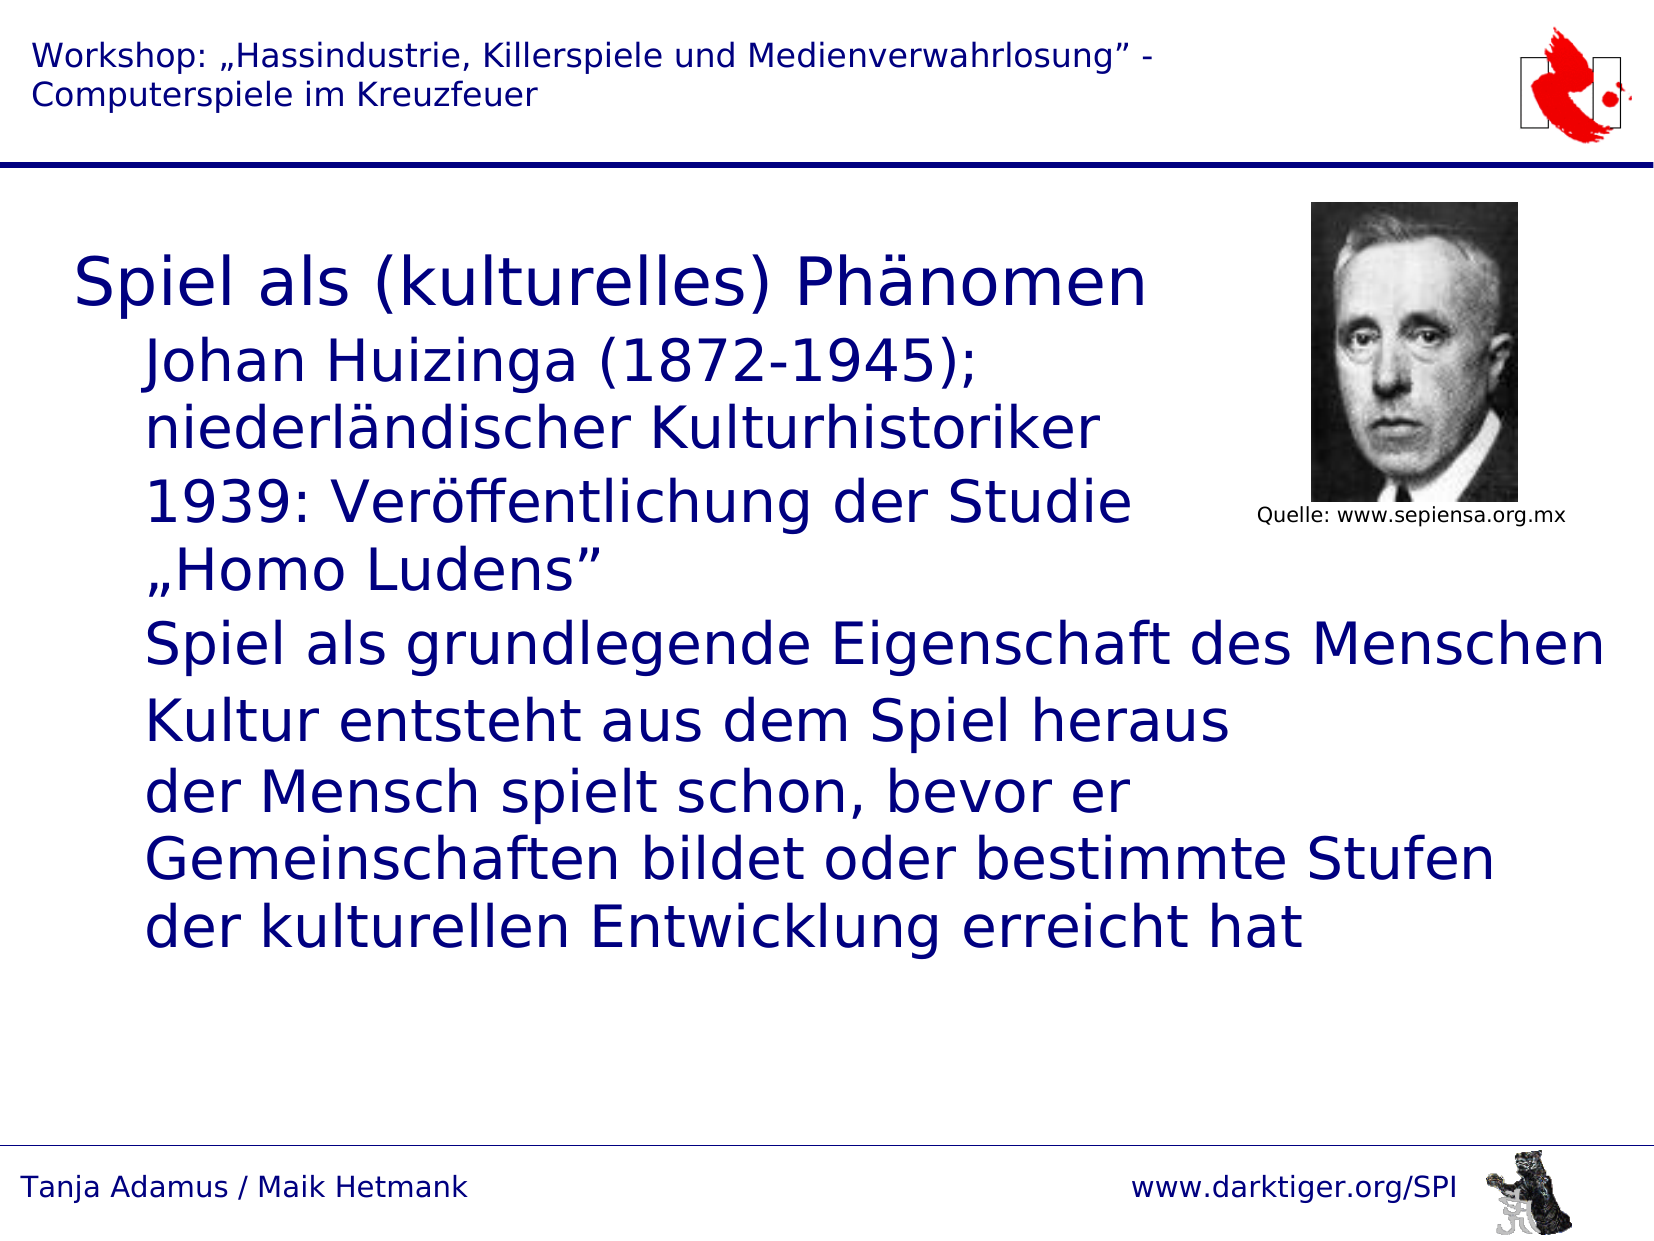

Workshop: „Hassindustrie, Killerspiele und Medienverwahrlosung” - Computerspiele im Kreuzfeuer
Spiel als (kulturelles) Phänomen
Johan Huizinga (1872-1945); niederländischer Kulturhistoriker
1939: Veröffentlichung der Studie „Homo Ludens”
Quelle: www.sepiensa.org.mx
Spiel als grundlegende Eigenschaft des Menschen
Kultur entsteht aus dem Spiel heraus
der Mensch spielt schon, bevor er Gemeinschaften bildet oder bestimmte Stufen der kulturellen Entwicklung erreicht hat